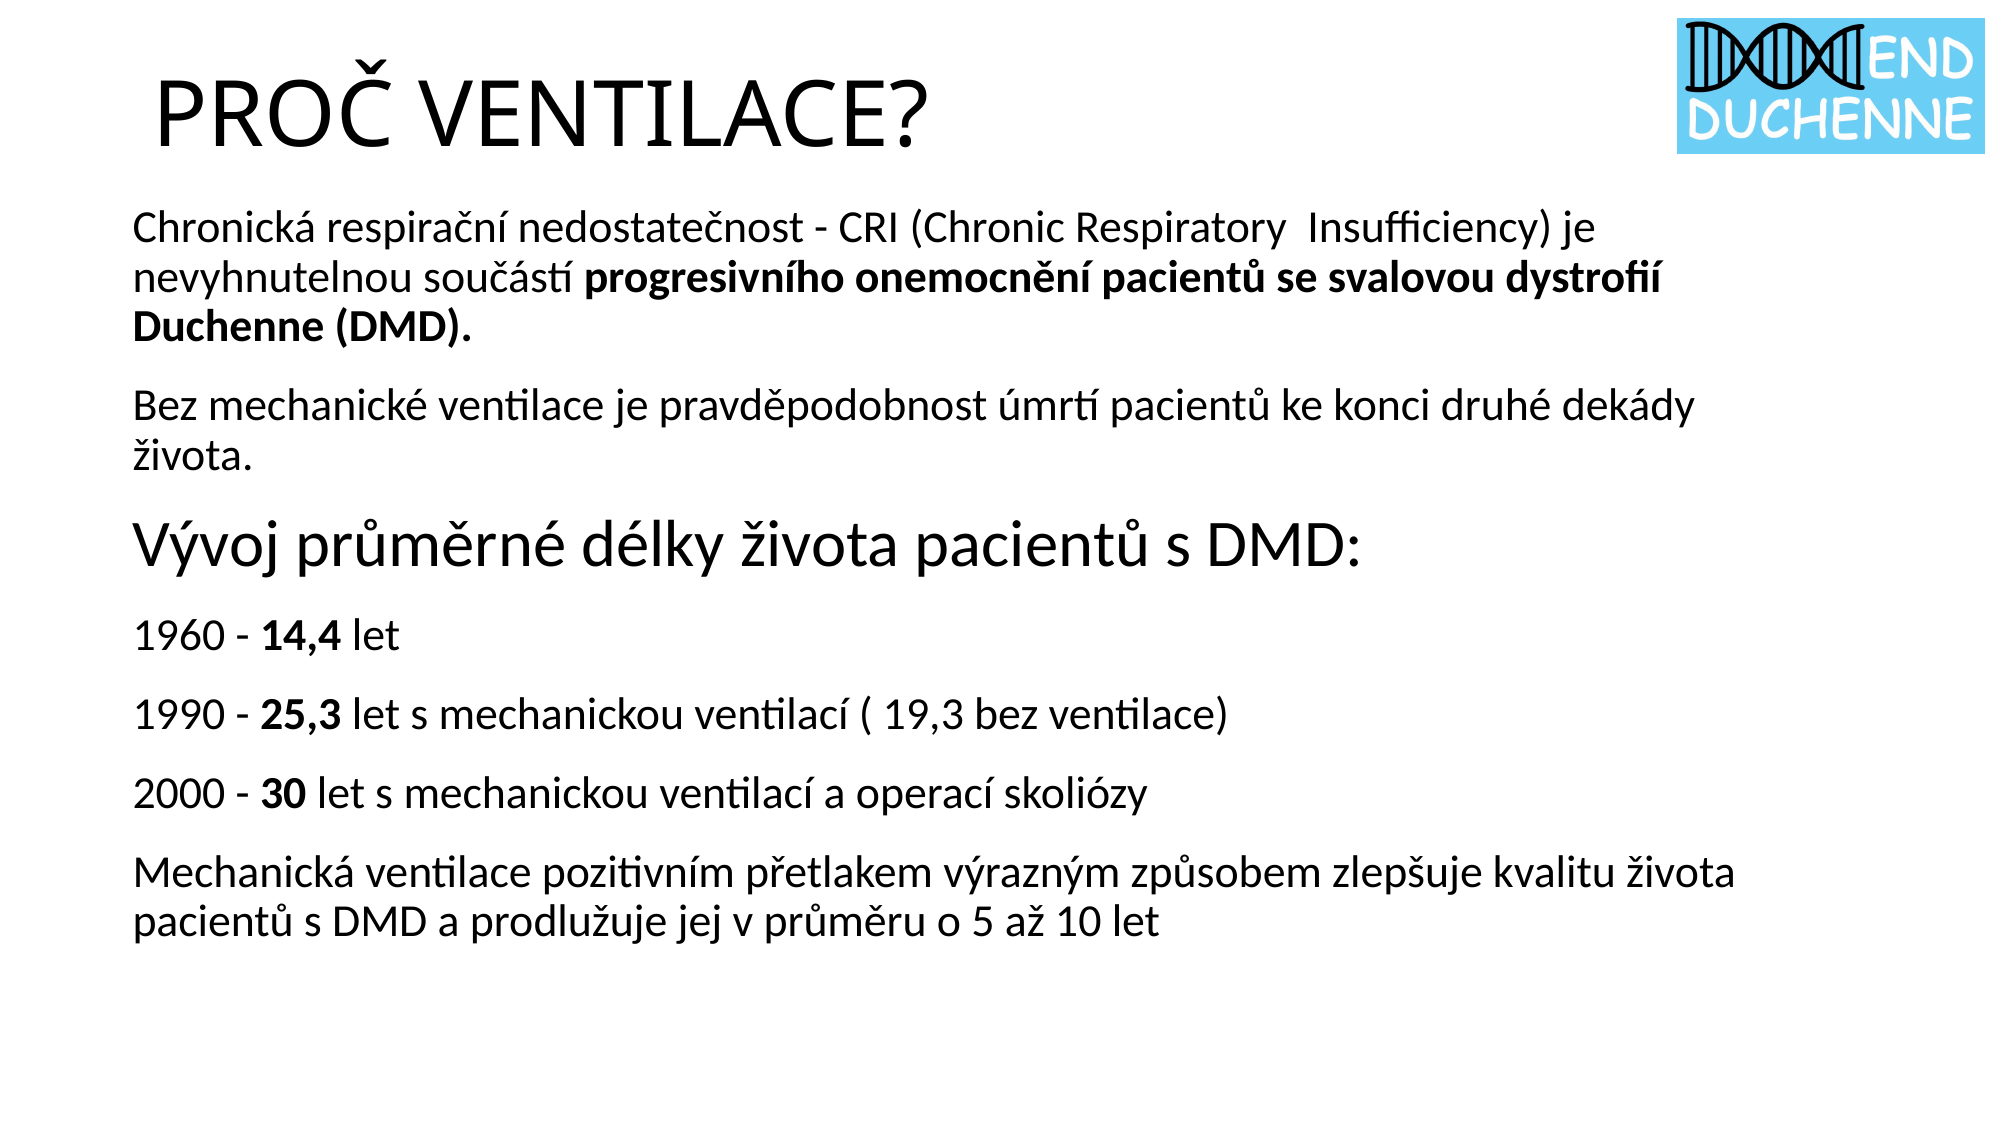

# PROČ VENTILACE?
Chronická respirační nedostatečnost - CRI (Chronic Respiratory Insufficiency) je nevyhnutelnou součástí progresivního onemocnění pacientů se svalovou dystrofií Duchenne (DMD).
Bez mechanické ventilace je pravděpodobnost úmrtí pacientů ke konci druhé dekády života.
Vývoj průměrné délky života pacientů s DMD:
1960 - 14,4 let
1990 - 25,3 let s mechanickou ventilací ( 19,3 bez ventilace)
2000 - 30 let s mechanickou ventilací a operací skoliózy
Mechanická ventilace pozitivním přetlakem výrazným způsobem zlepšuje kvalitu života pacientů s DMD a prodlužuje jej v průměru o 5 až 10 let